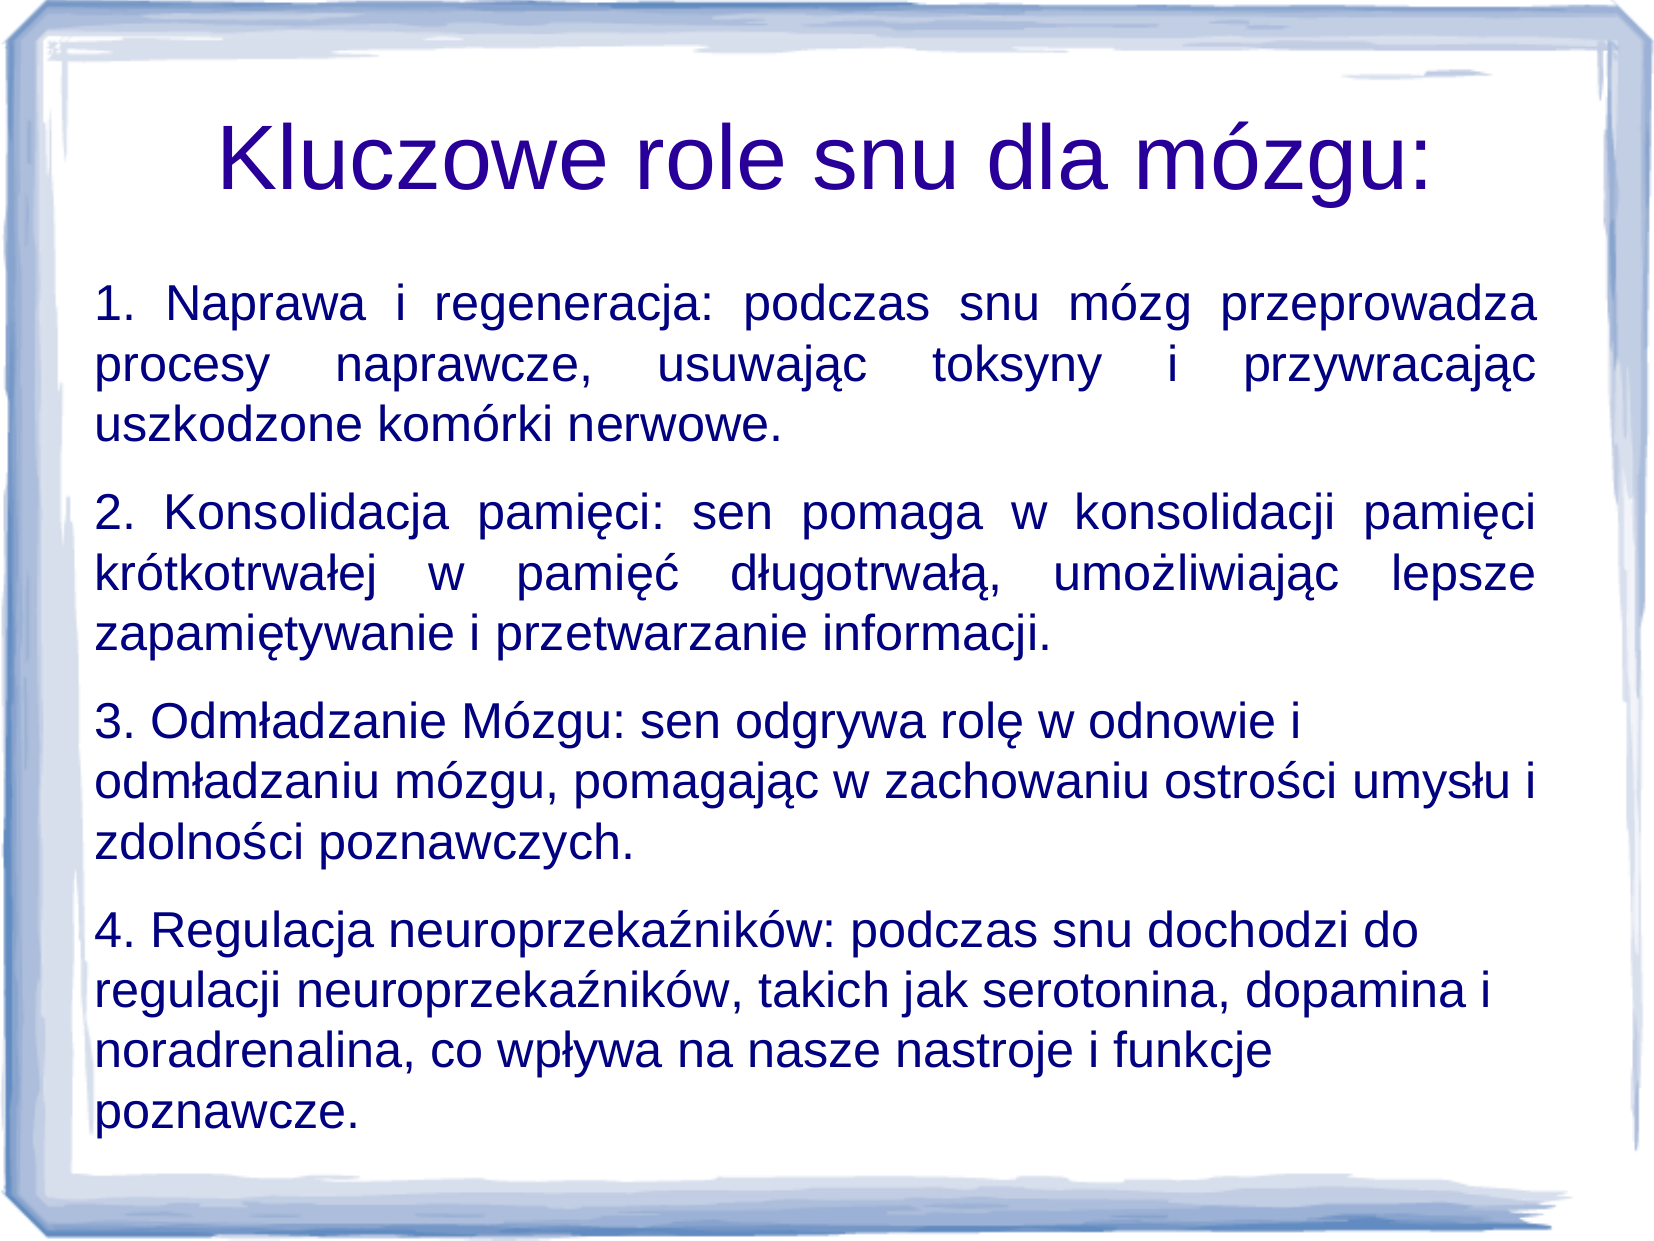

# Kluczowe role snu dla mózgu:
1. Naprawa i regeneracja: podczas snu mózg przeprowadza procesy naprawcze, usuwając toksyny i przywracając uszkodzone komórki nerwowe.
2. Konsolidacja pamięci: sen pomaga w konsolidacji pamięci krótkotrwałej w pamięć długotrwałą, umożliwiając lepsze zapamiętywanie i przetwarzanie informacji.
3. Odmładzanie Mózgu: sen odgrywa rolę w odnowie i odmładzaniu mózgu, pomagając w zachowaniu ostrości umysłu i zdolności poznawczych.
4. Regulacja neuroprzekaźników: podczas snu dochodzi do regulacji neuroprzekaźników, takich jak serotonina, dopamina i noradrenalina, co wpływa na nasze nastroje i funkcje poznawcze.